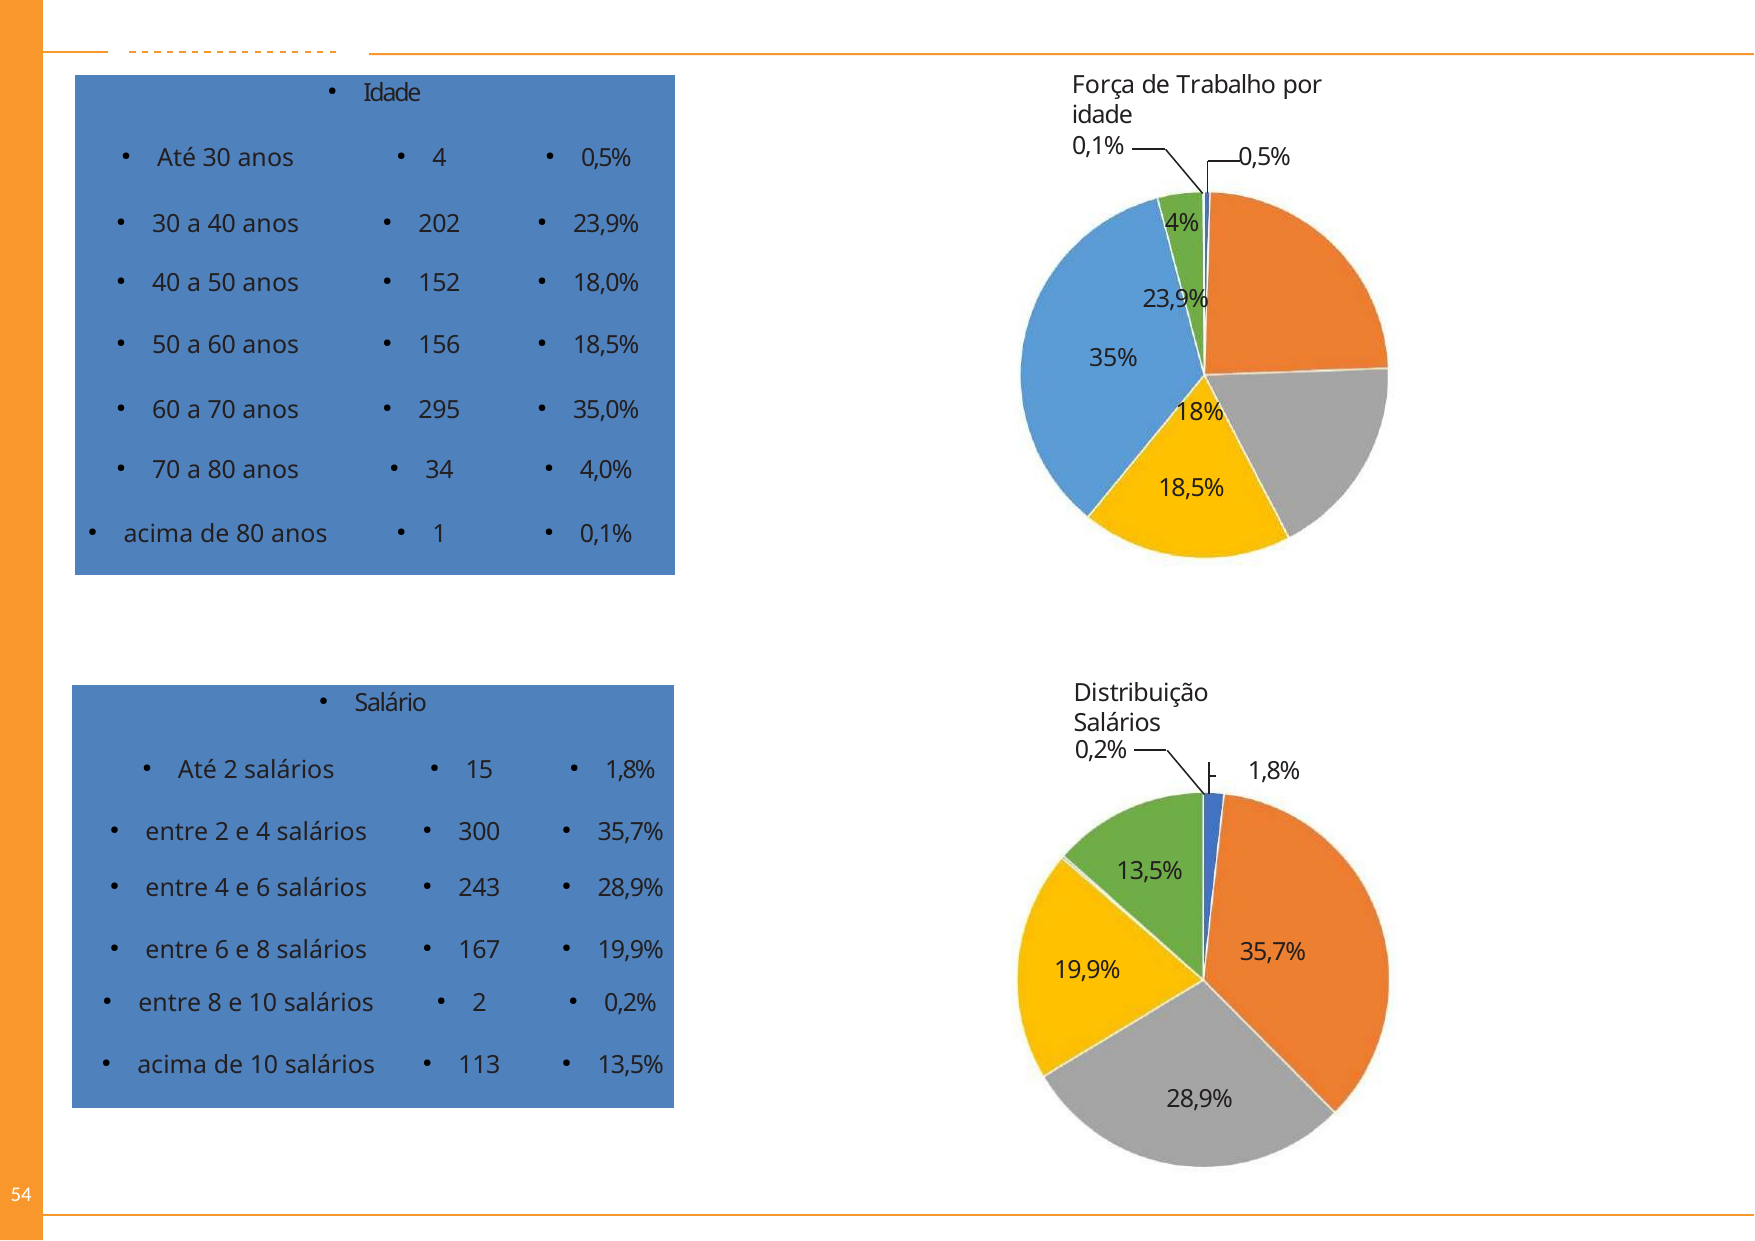

Força de Trabalho por idade
| Idade | | |
| --- | --- | --- |
| Até 30 anos | 4 | 0,5% |
| 30 a 40 anos | 202 | 23,9% |
| 40 a 50 anos | 152 | 18,0% |
| 50 a 60 anos | 156 | 18,5% |
| 60 a 70 anos | 295 | 35,0% |
| 70 a 80 anos | 34 | 4,0% |
| acima de 80 anos | 1 | 0,1% |
0,1%
0,5%
4%
23,9%
35%
18%
18,5%
Distribuição Salários
| Salário | | |
| --- | --- | --- |
| Até 2 salários | 15 | 1,8% |
| entre 2 e 4 salários | 300 | 35,7% |
| entre 4 e 6 salários | 243 | 28,9% |
| entre 6 e 8 salários | 167 | 19,9% |
| entre 8 e 10 salários | 2 | 0,2% |
| acima de 10 salários | 113 | 13,5% |
0,2%
 	 1,8%
13,5%
35,7%
19,9%
28,9%
54